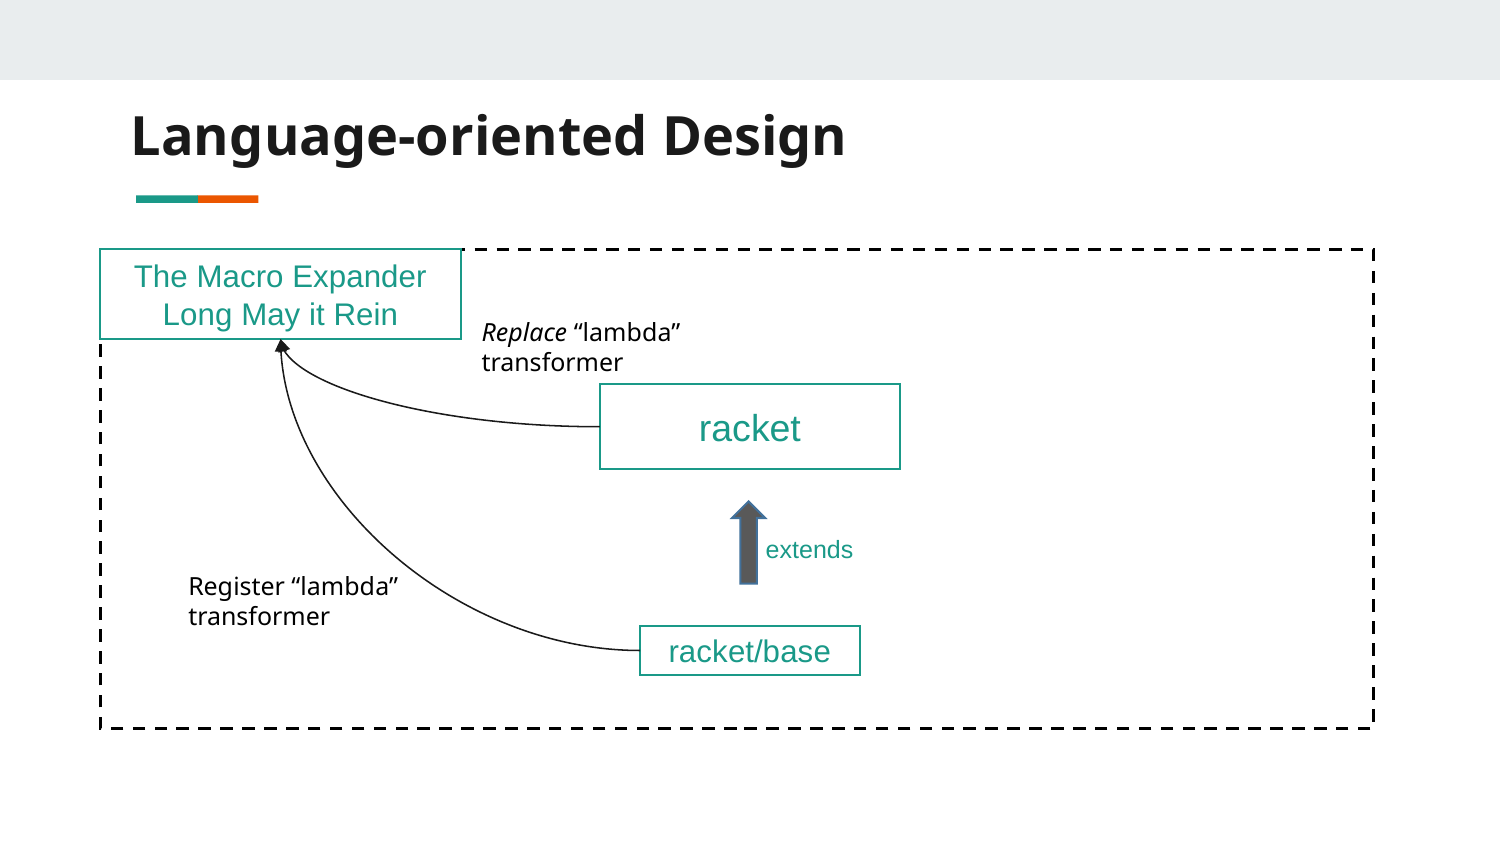

# Language-oriented Design
The Macro Expander Long May it Rein
Replace “lambda” transformer
racket
extends
Register “lambda” transformer
racket/base